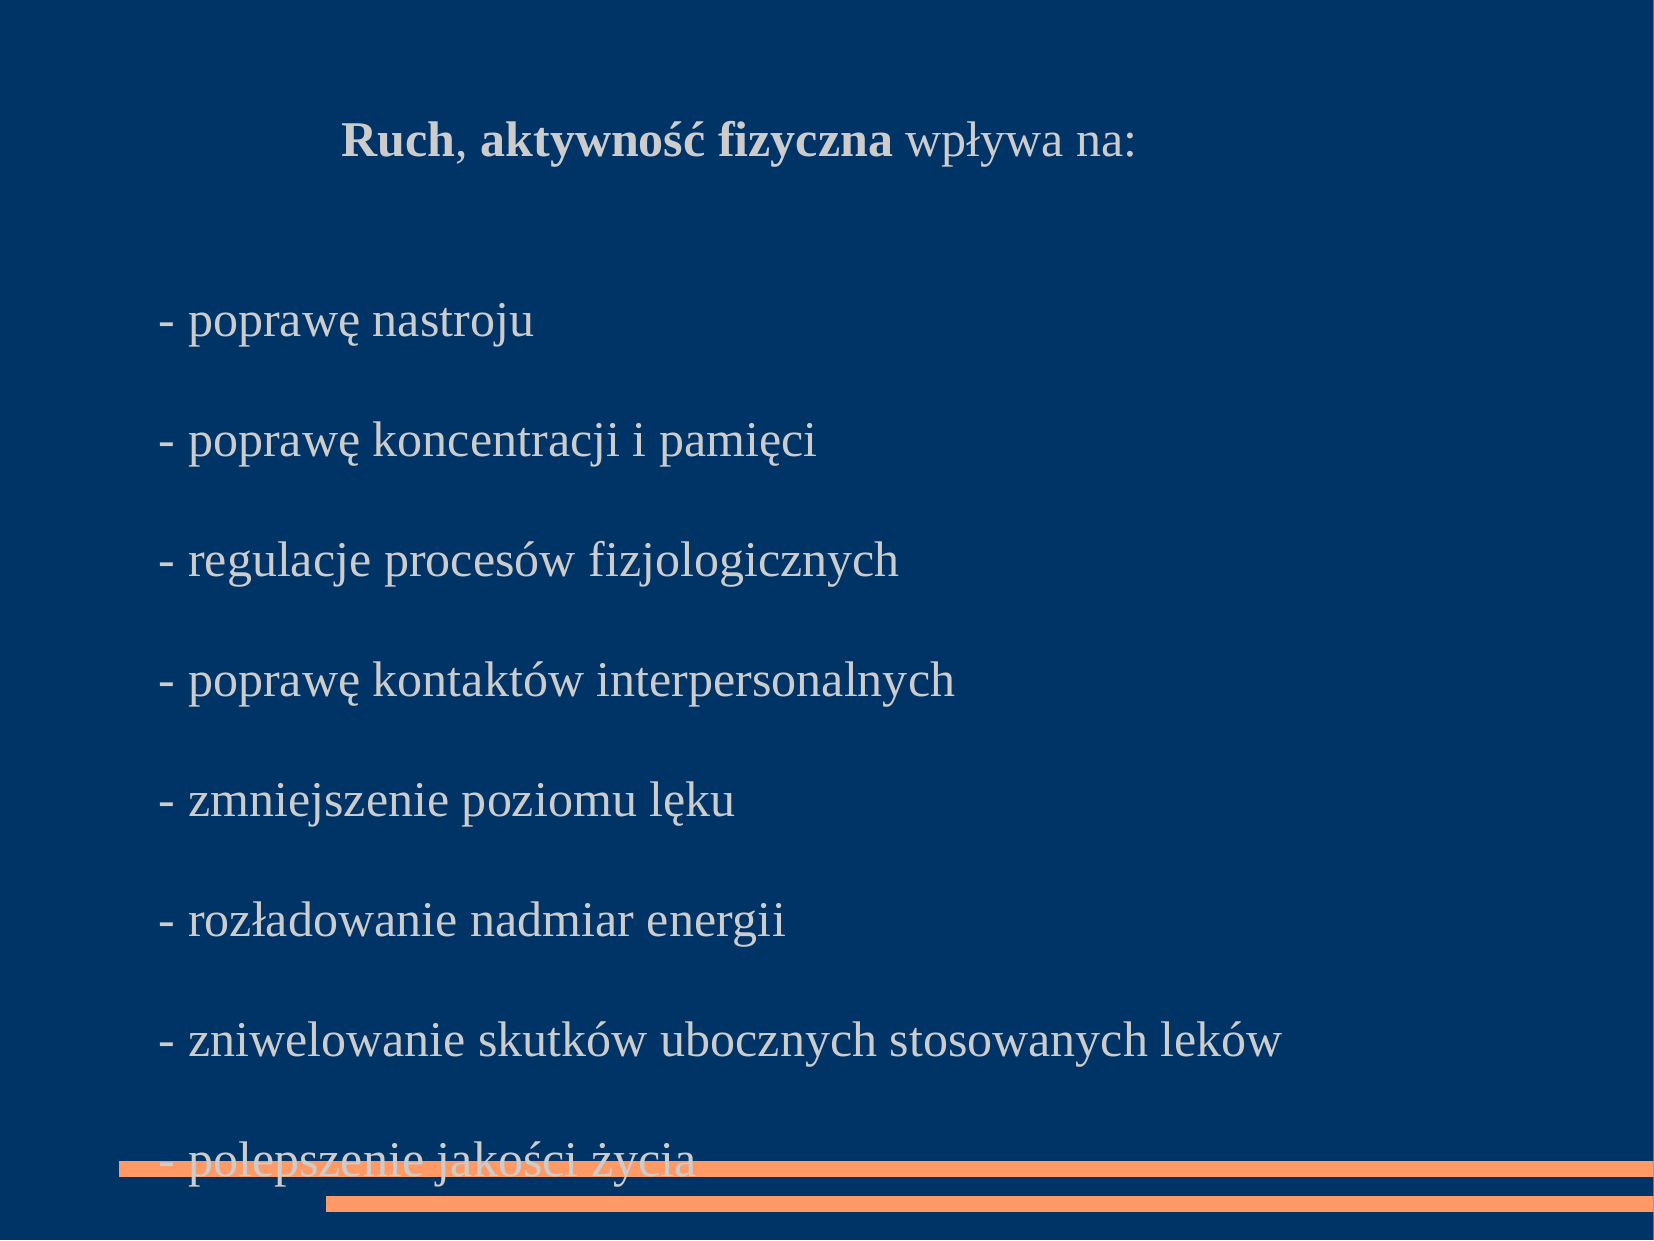

# Ruch, aktywność fizyczna wpływa na:
- poprawę nastroju
- poprawę koncentracji i pamięci
- regulacje procesów fizjologicznych
- poprawę kontaktów interpersonalnych
- zmniejszenie poziomu lęku
- rozładowanie nadmiar energii
- zniwelowanie skutków ubocznych stosowanych leków
- polepszenie jakości życia